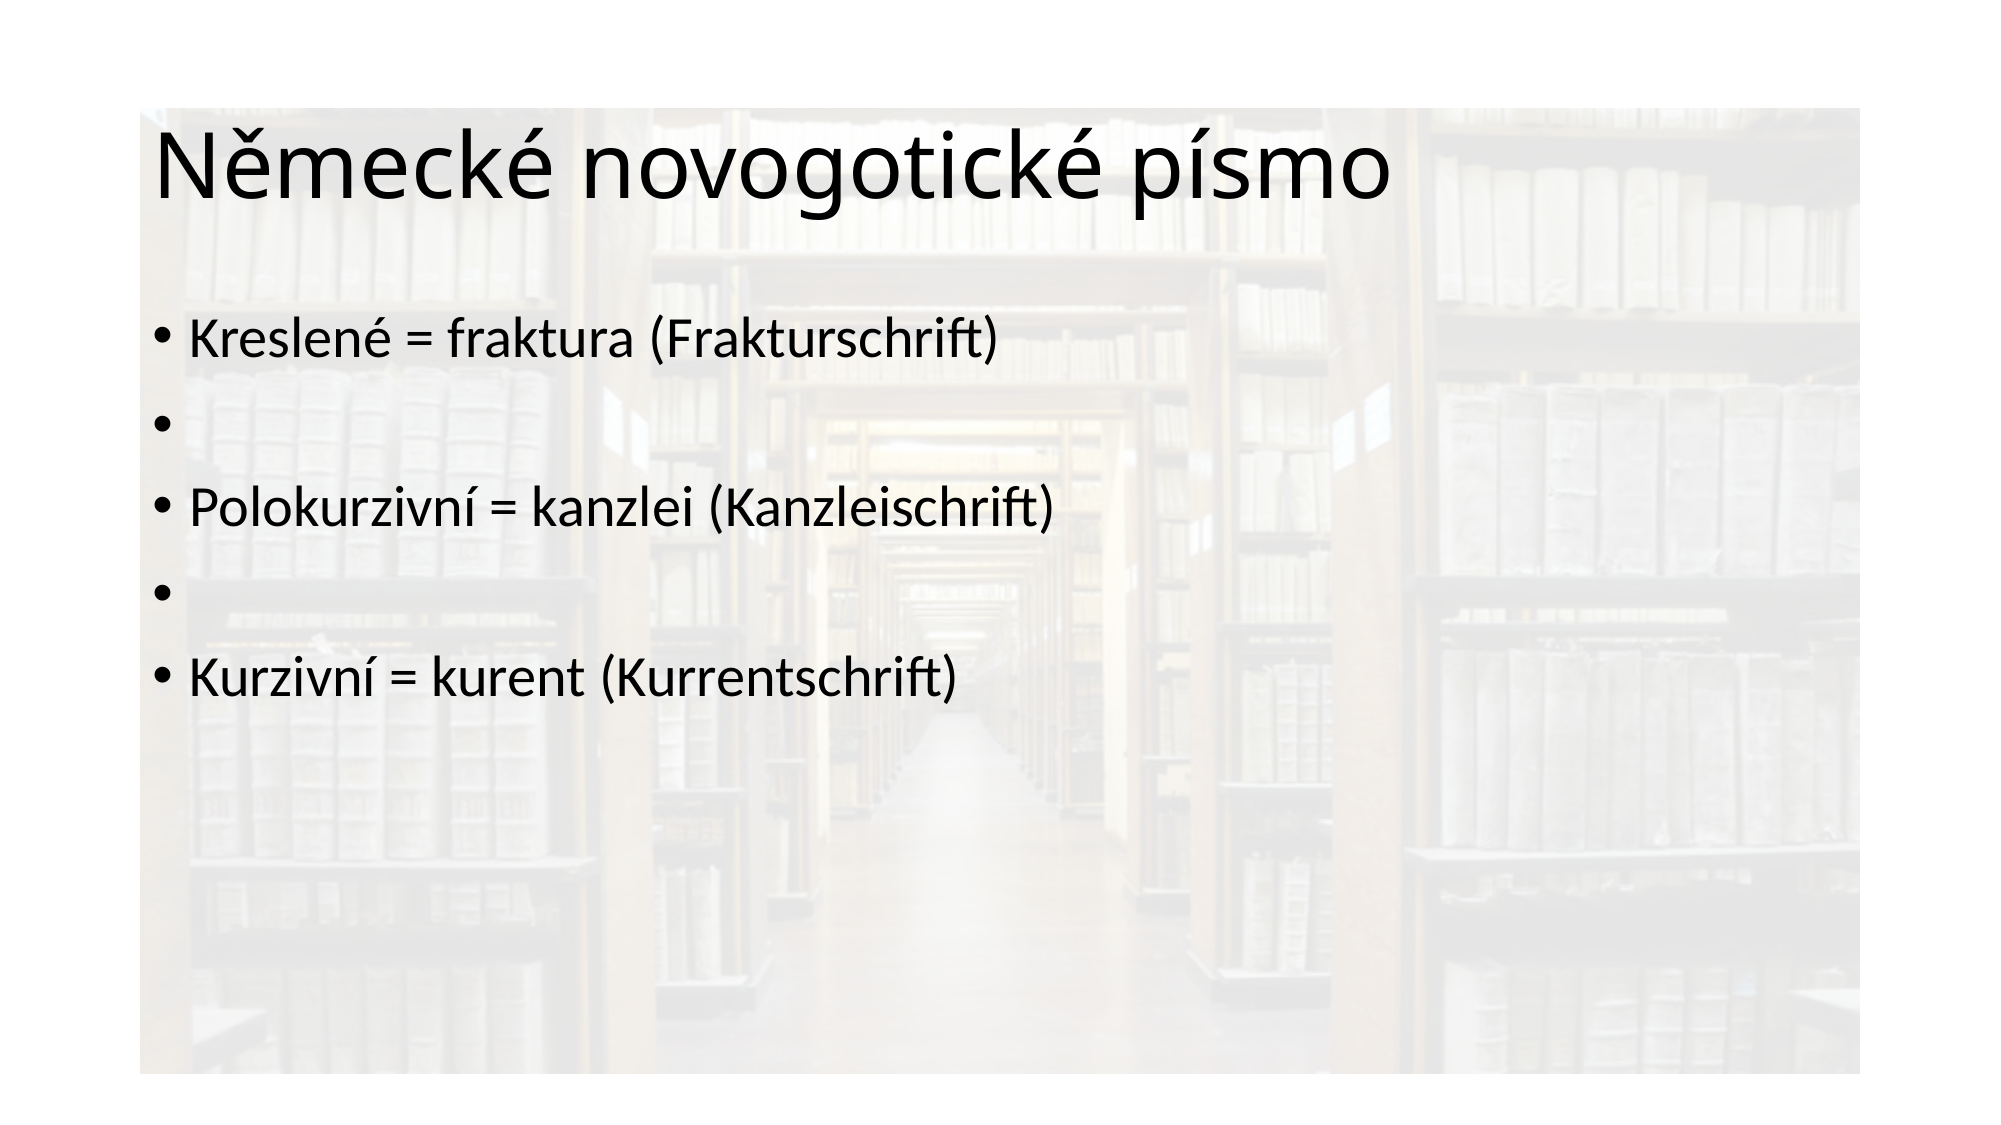

# Německé novogotické písmo
Kreslené = fraktura (Frakturschrift)
Polokurzivní = kanzlei (Kanzleischrift)
Kurzivní = kurent (Kurrentschrift)